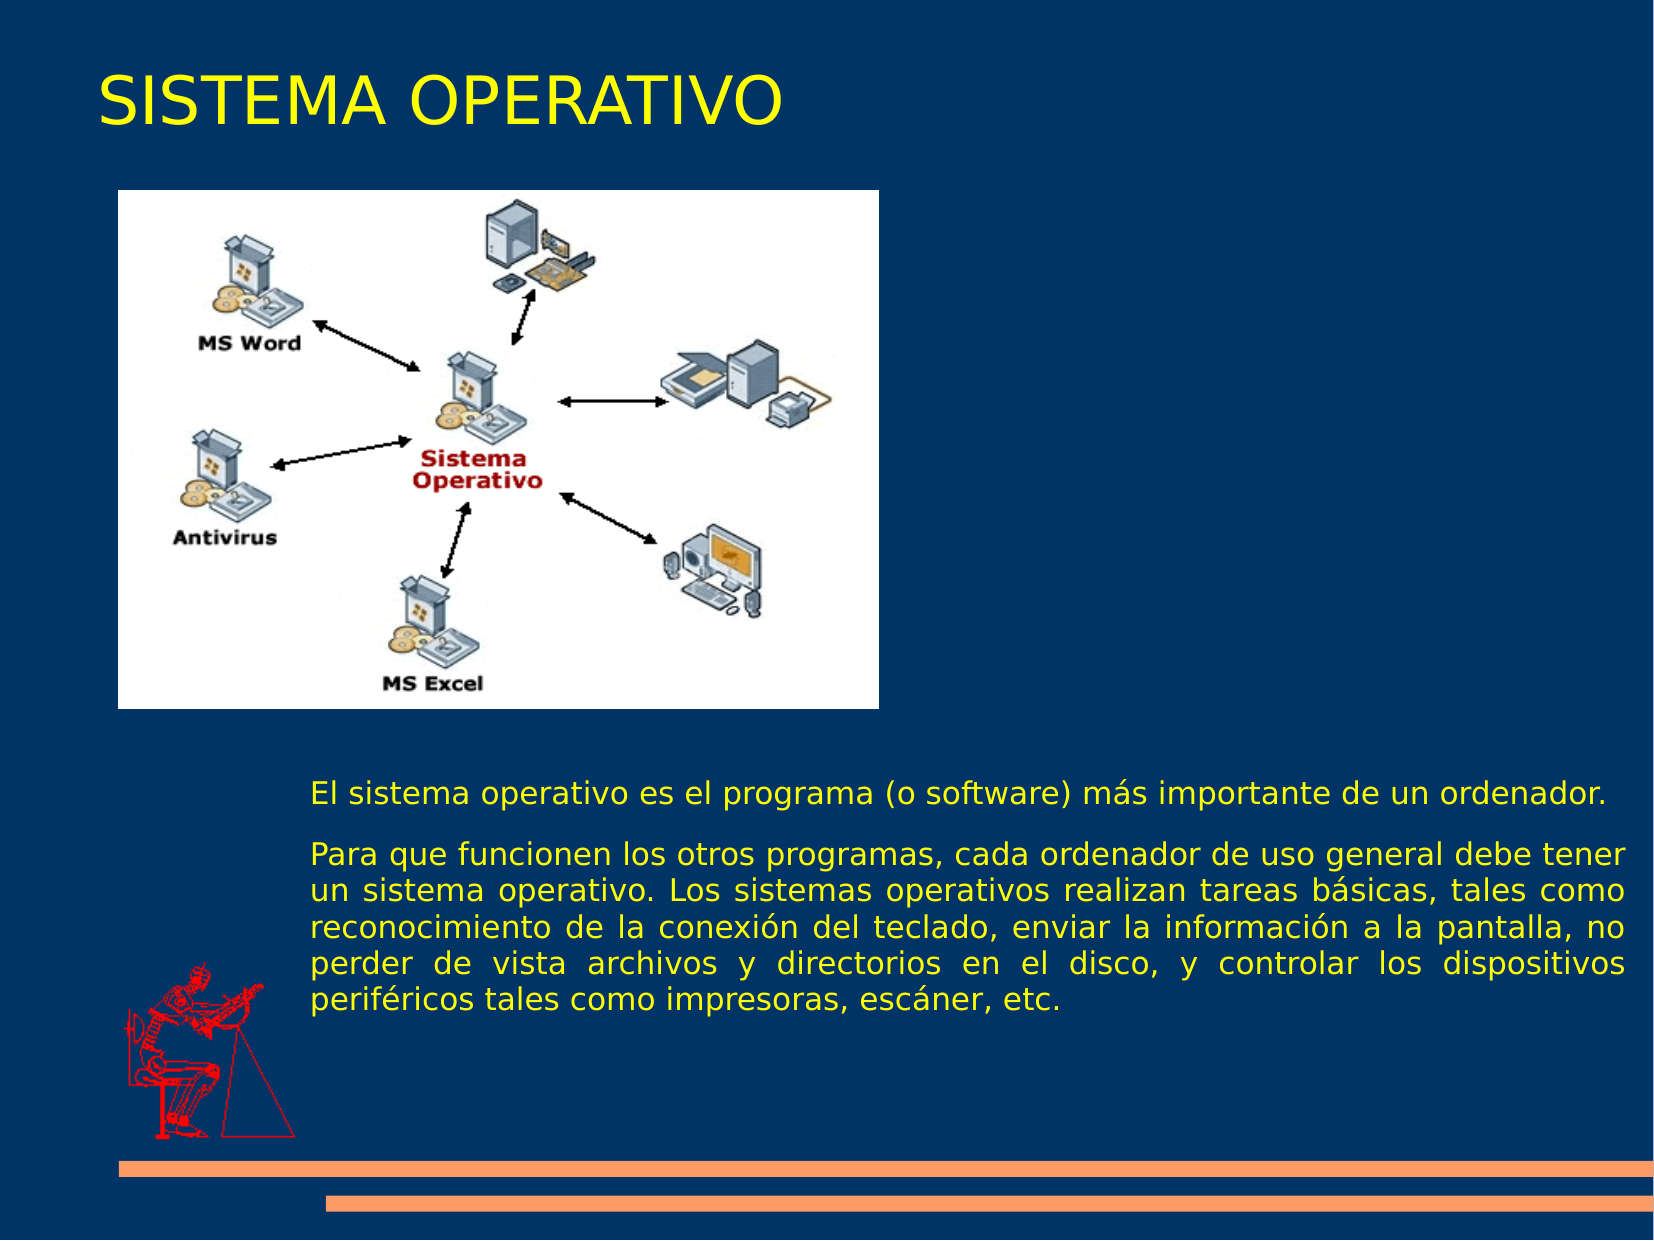

SISTEMA OPERATIVO
El sistema operativo es el programa (o software) más importante de un ordenador.
Para que funcionen los otros programas, cada ordenador de uso general debe tener un sistema operativo. Los sistemas operativos realizan tareas básicas, tales como reconocimiento de la conexión del teclado, enviar la información a la pantalla, no perder de vista archivos y directorios en el disco, y controlar los dispositivos periféricos tales como impresoras, escáner, etc.